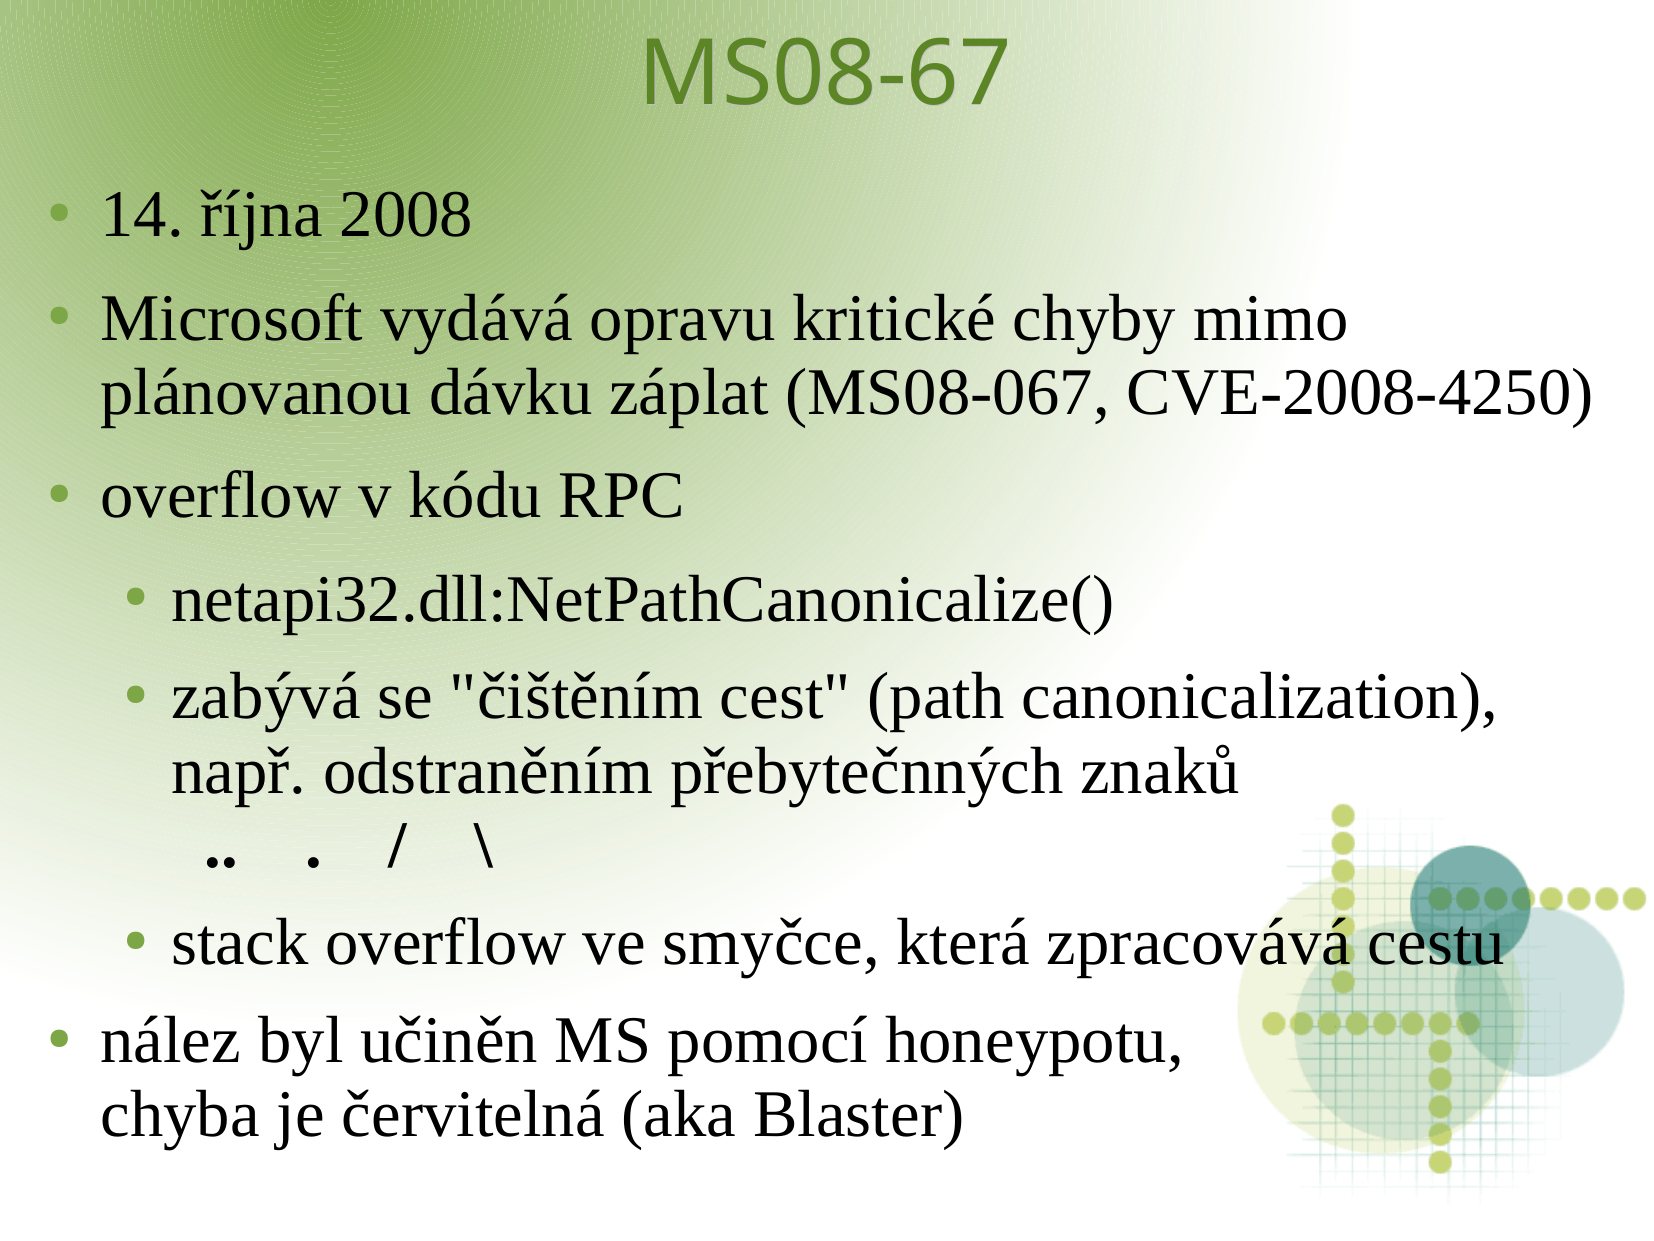

# MS08-67
14. října 2008
Microsoft vydává opravu kritické chyby mimo plánovanou dávku záplat (MS08-067, CVE-2008-4250)
overflow v kódu RPC
netapi32.dll:NetPathCanonicalize()
zabývá se "čištěním cest" (path canonicalization),
např. odstraněním přebytečnných znaků
 .. . / \
stack overflow ve smyčce, která zpracovává cestu
nález byl učiněn MS pomocí honeypotu,
chyba je červitelná (aka Blaster)